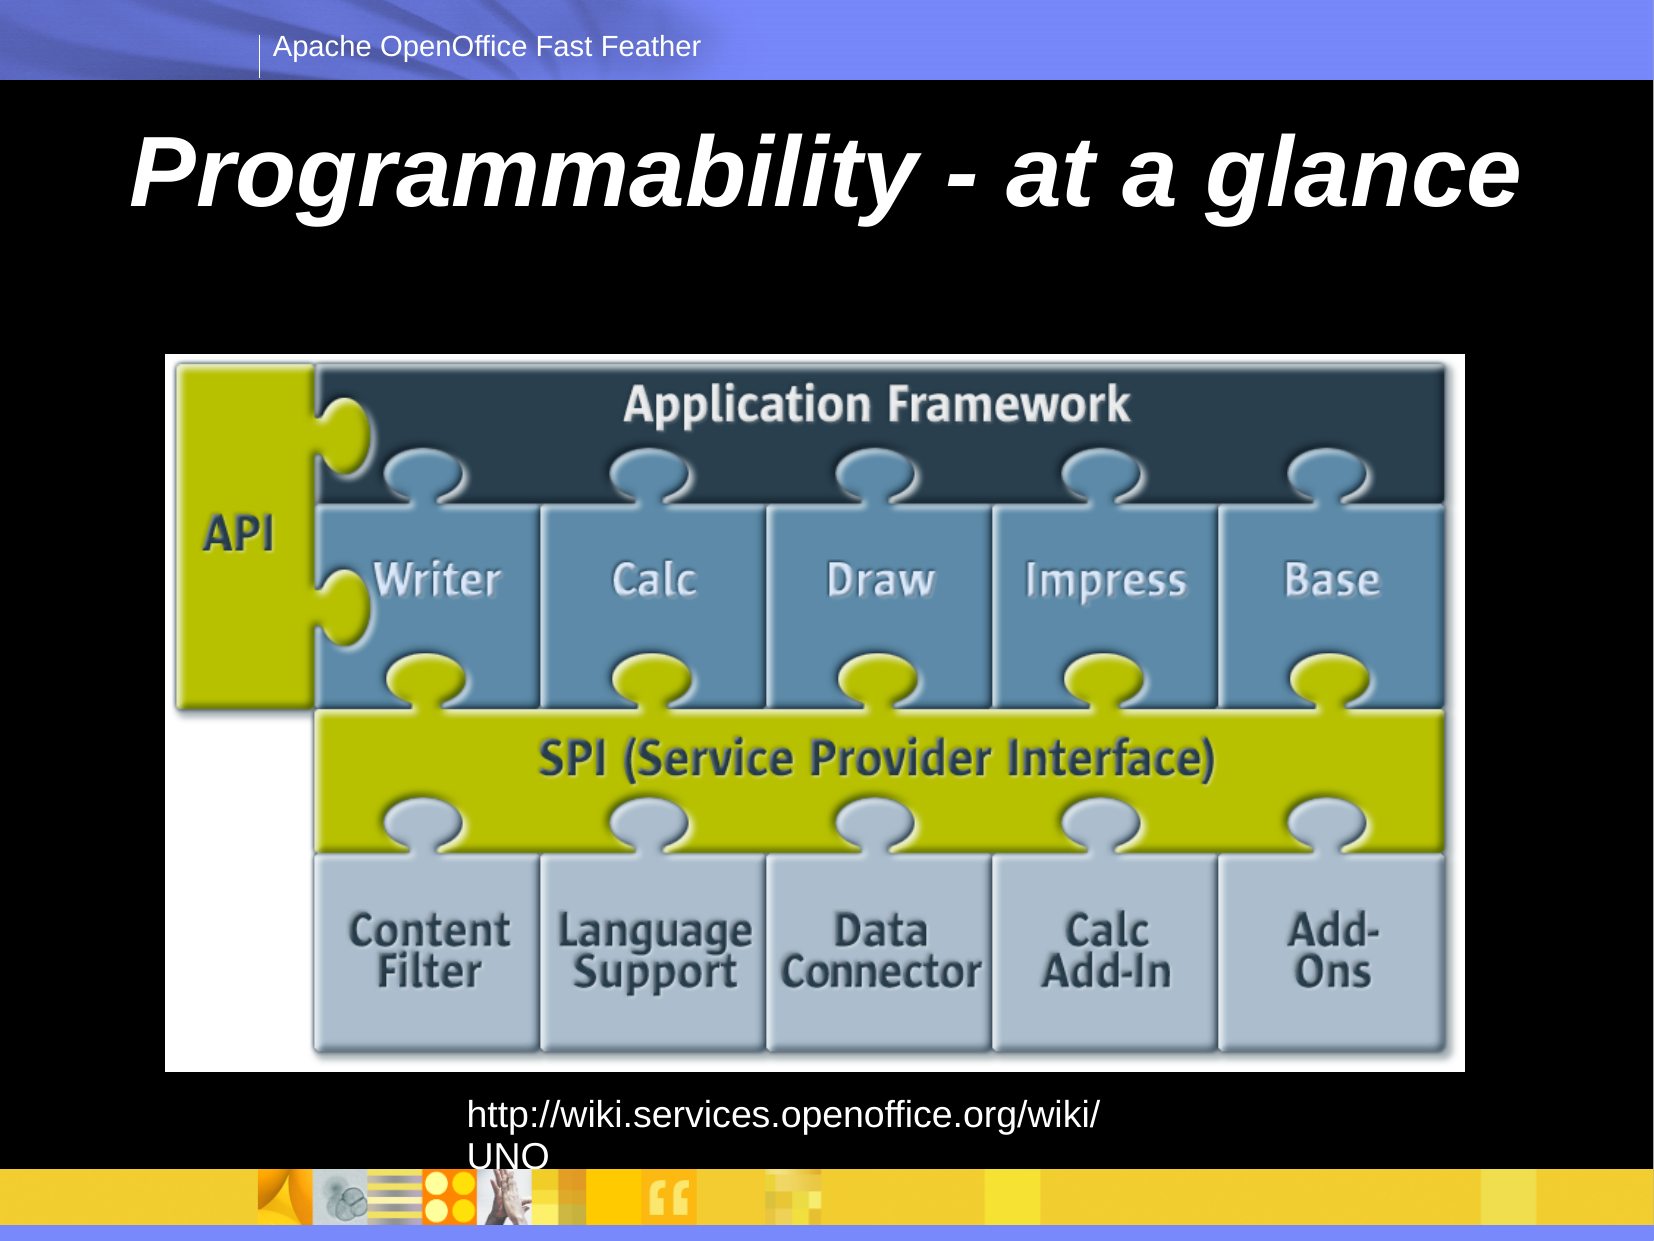

# Programmability - at a glance
http://wiki.services.openoffice.org/wiki/UNO